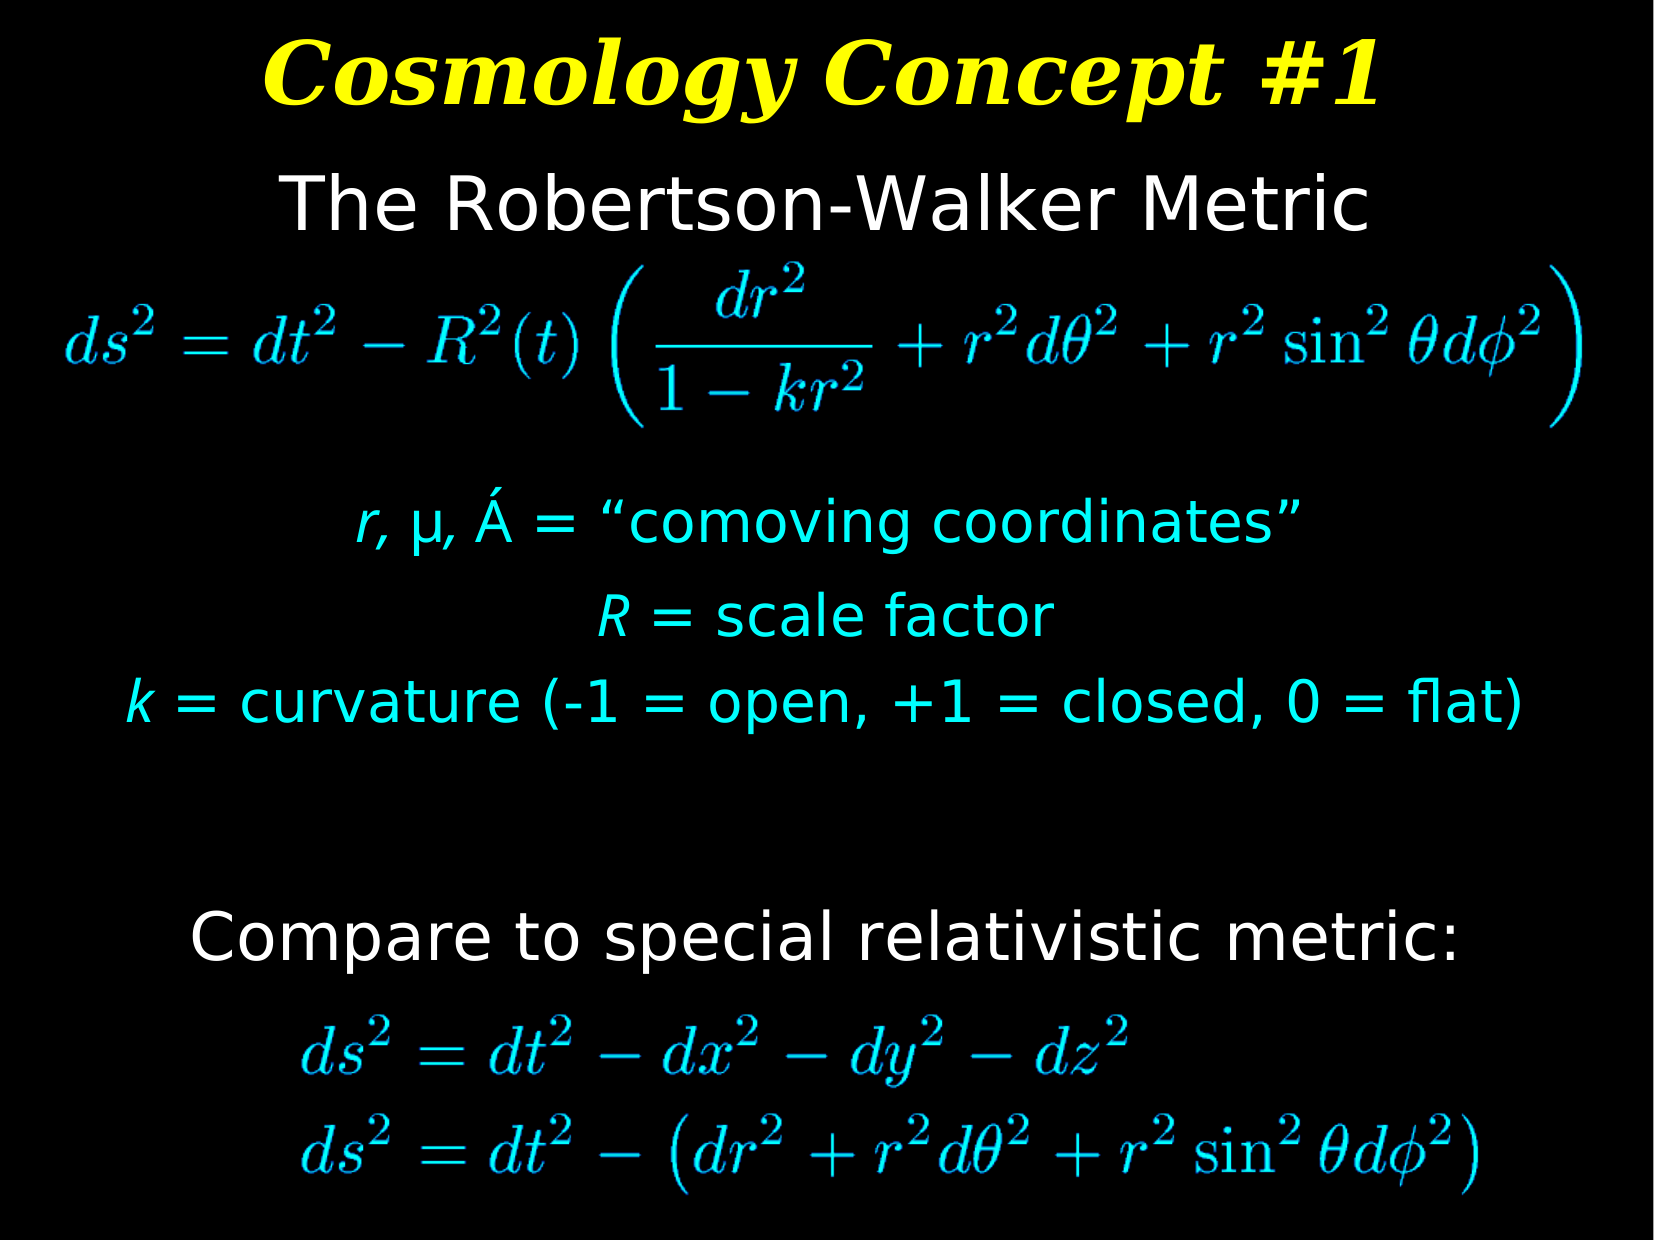

Cosmology Concept #1
The Robertson-Walker Metric
r, µ, Á = “comoving coordinates”
R = scale factor
k = curvature (-1 = open, +1 = closed, 0 = flat)
Compare to special relativistic metric: